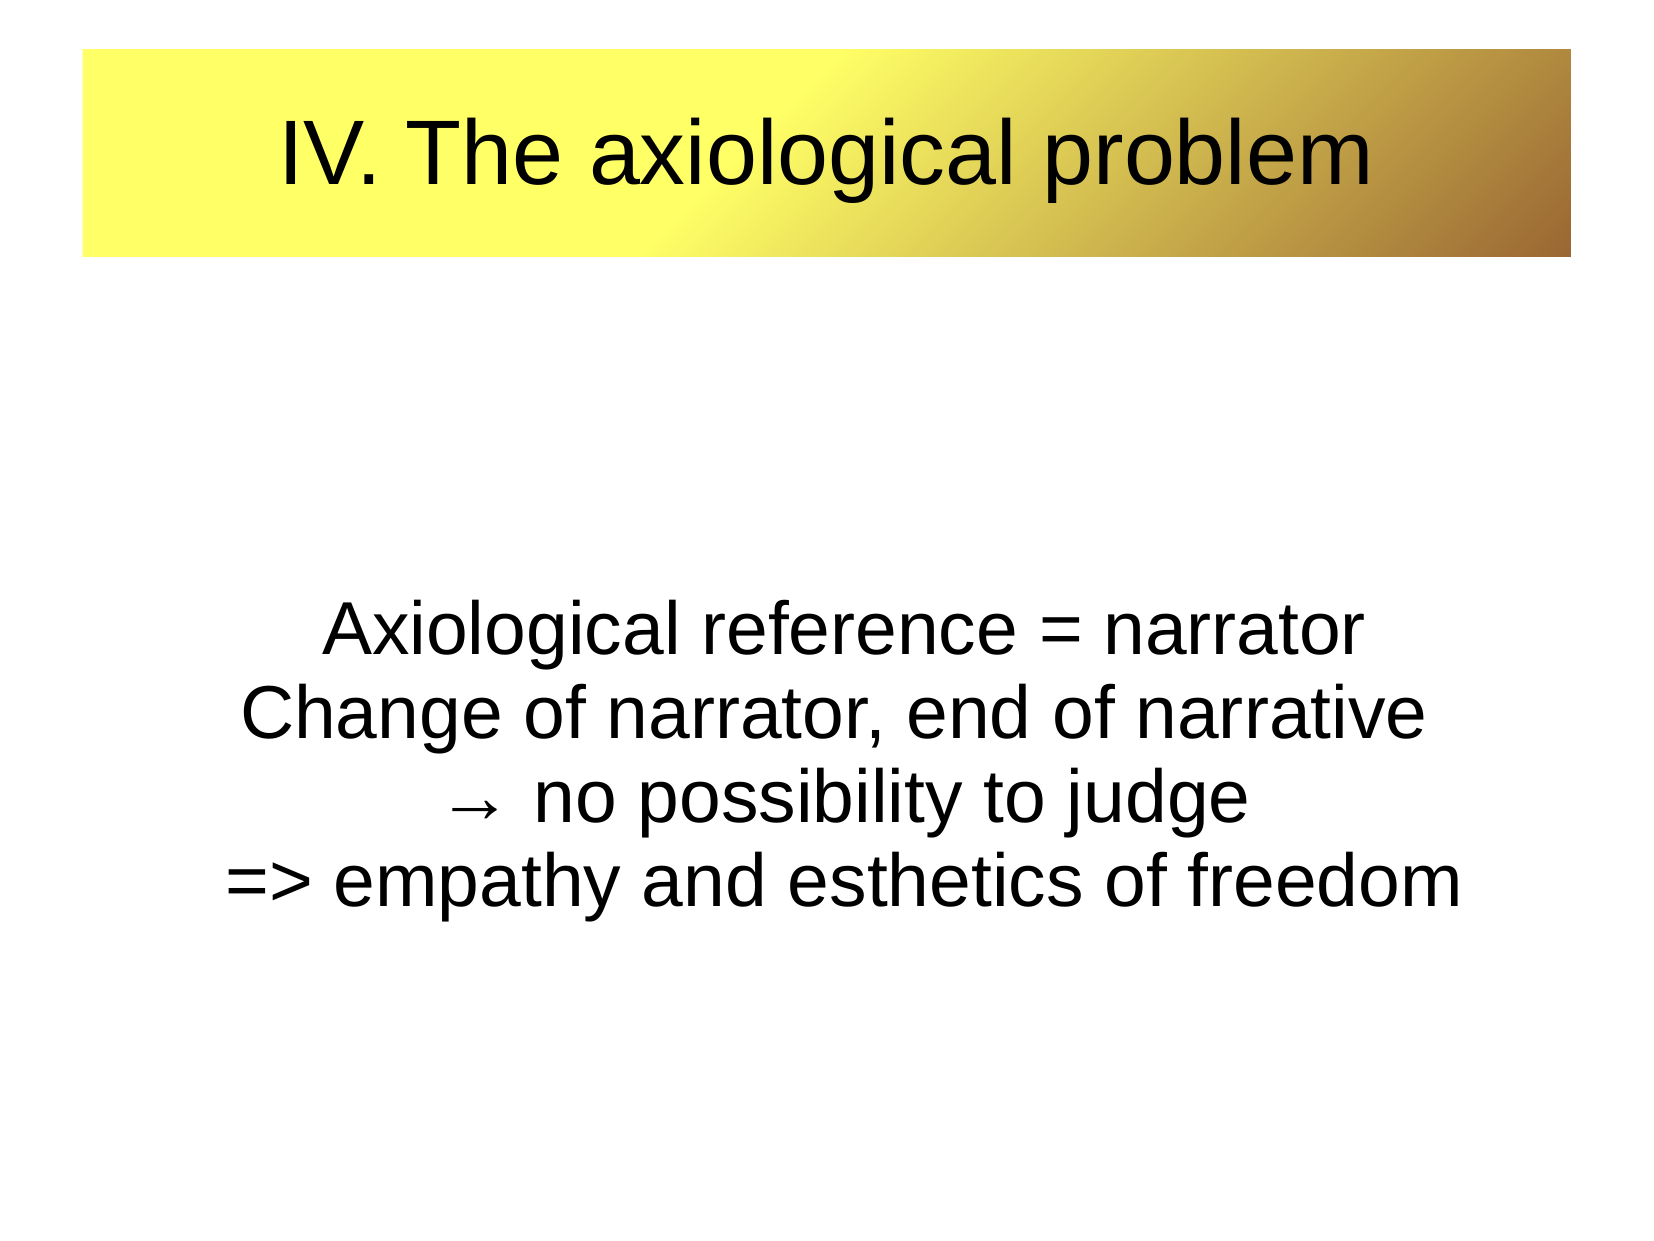

# IV. The axiological problem
Axiological reference = narrator
Change of narrator, end of narrative
→ no possibility to judge
=> empathy and esthetics of freedom